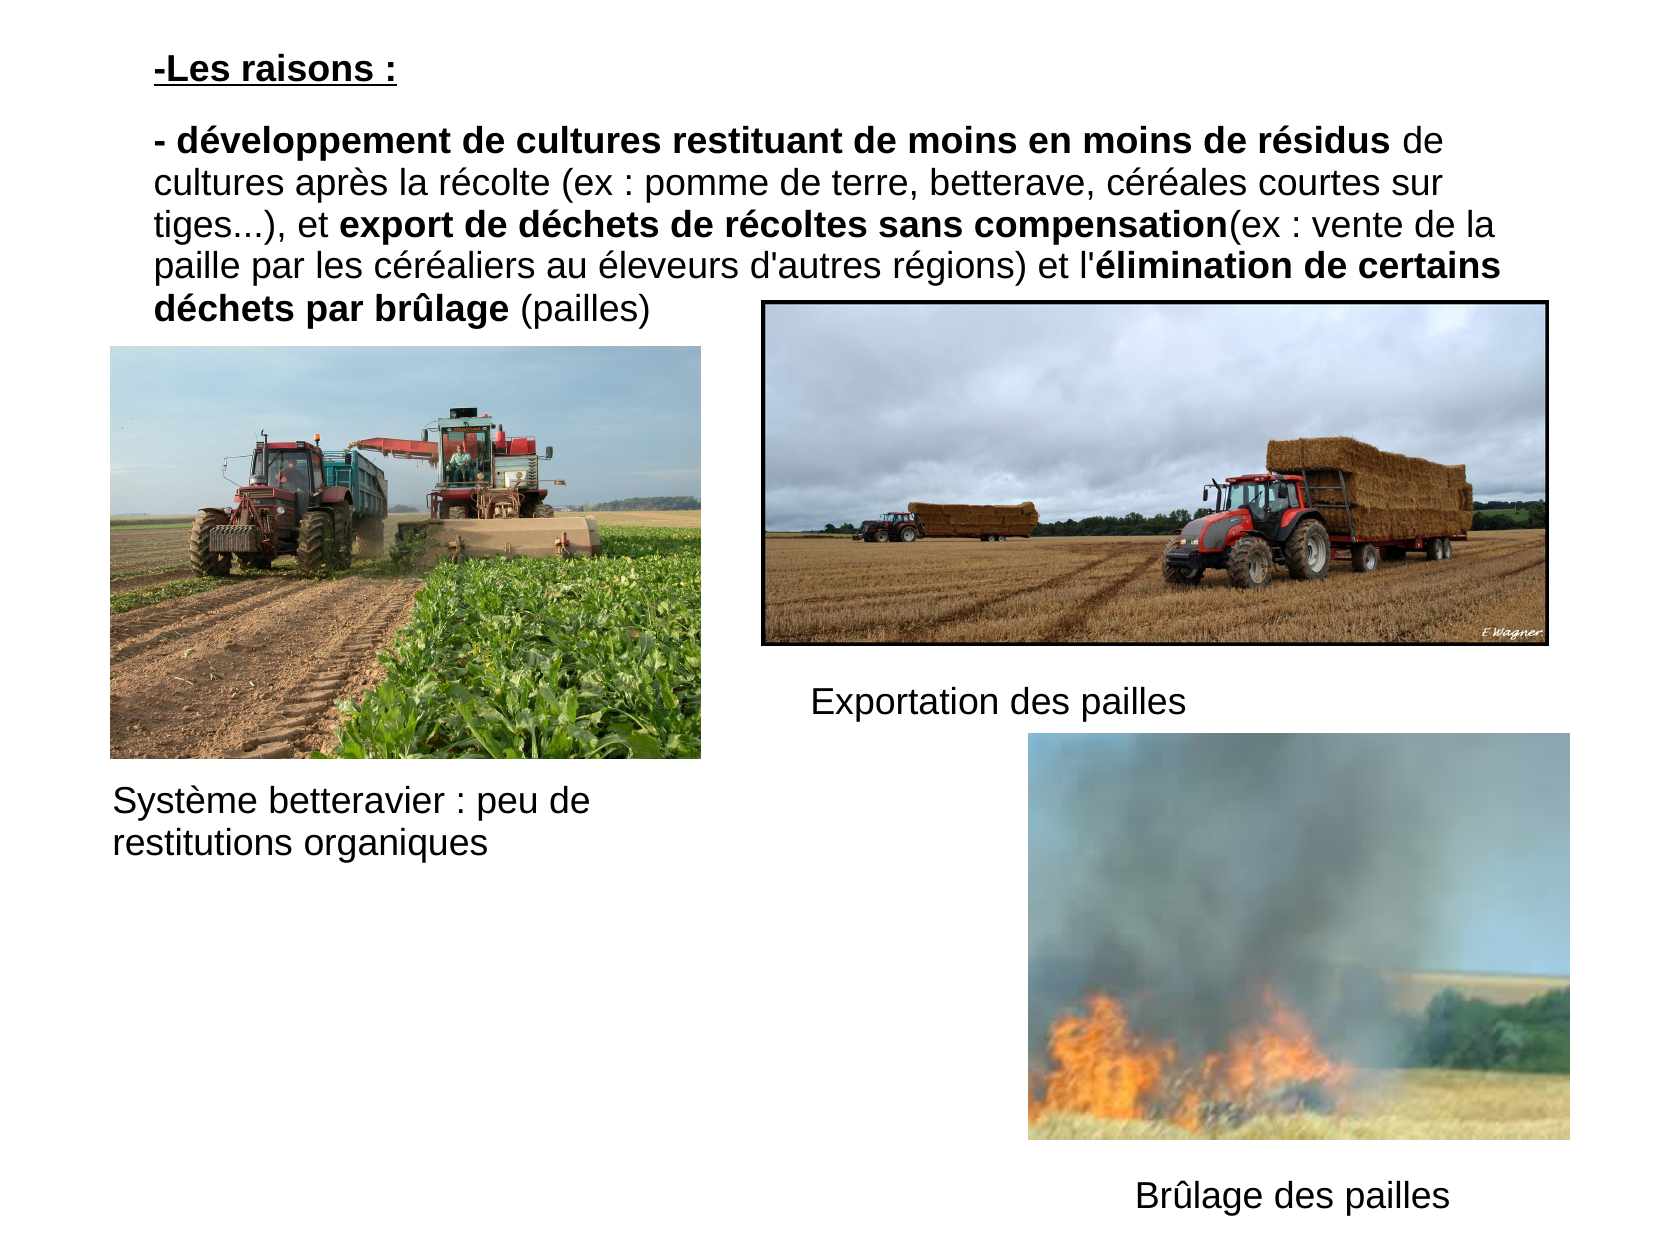

# -Les raisons :
- développement de cultures restituant de moins en moins de résidus de cultures après la récolte (ex : pomme de terre, betterave, céréales courtes sur tiges...), et export de déchets de récoltes sans compensation(ex : vente de la paille par les céréaliers au éleveurs d'autres régions) et l'élimination de certains déchets par brûlage (pailles)
Exportation des pailles
Système betteravier : peu de restitutions organiques
Brûlage des pailles